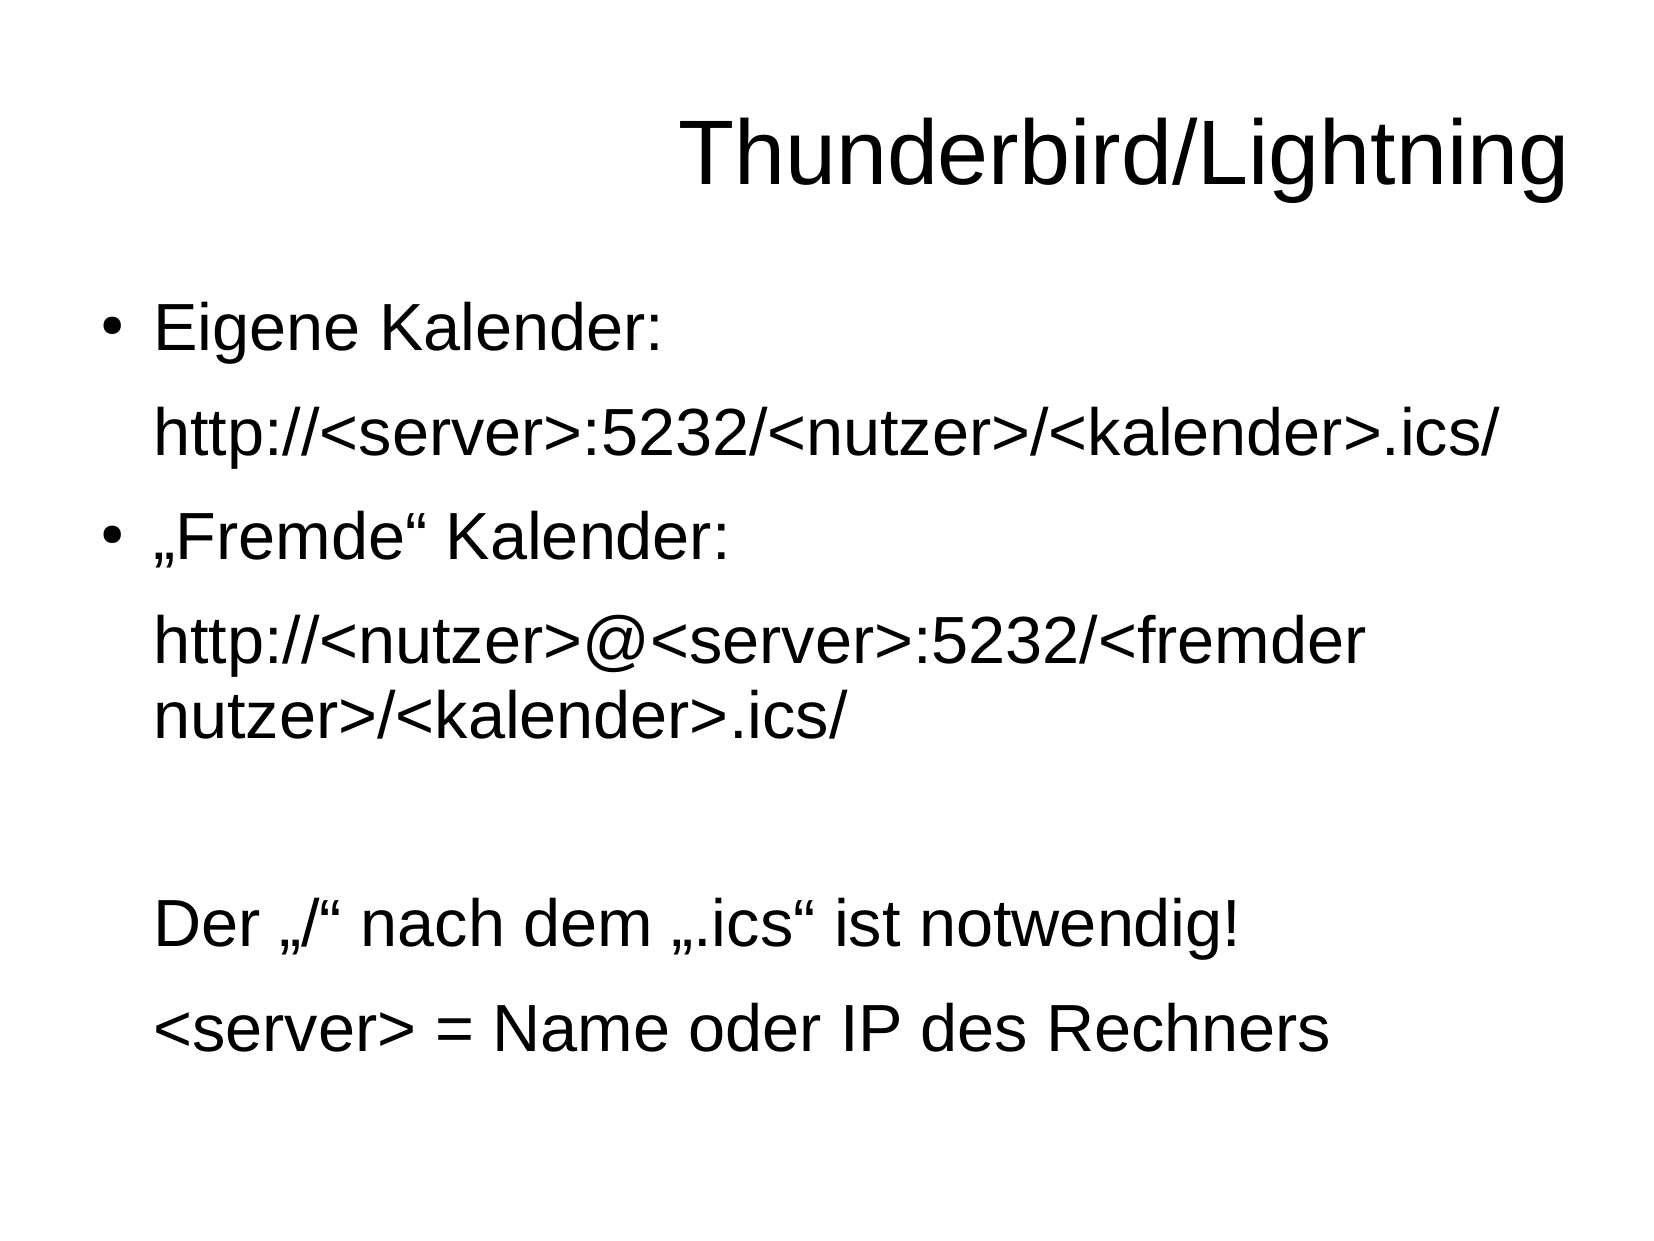

# Thunderbird/Lightning
Eigene Kalender:
http://<server>:5232/<nutzer>/<kalender>.ics/
„Fremde“ Kalender:
http://<nutzer>@<server>:5232/<fremder nutzer>/<kalender>.ics/
Der „/“ nach dem „.ics“ ist notwendig!
<server> = Name oder IP des Rechners